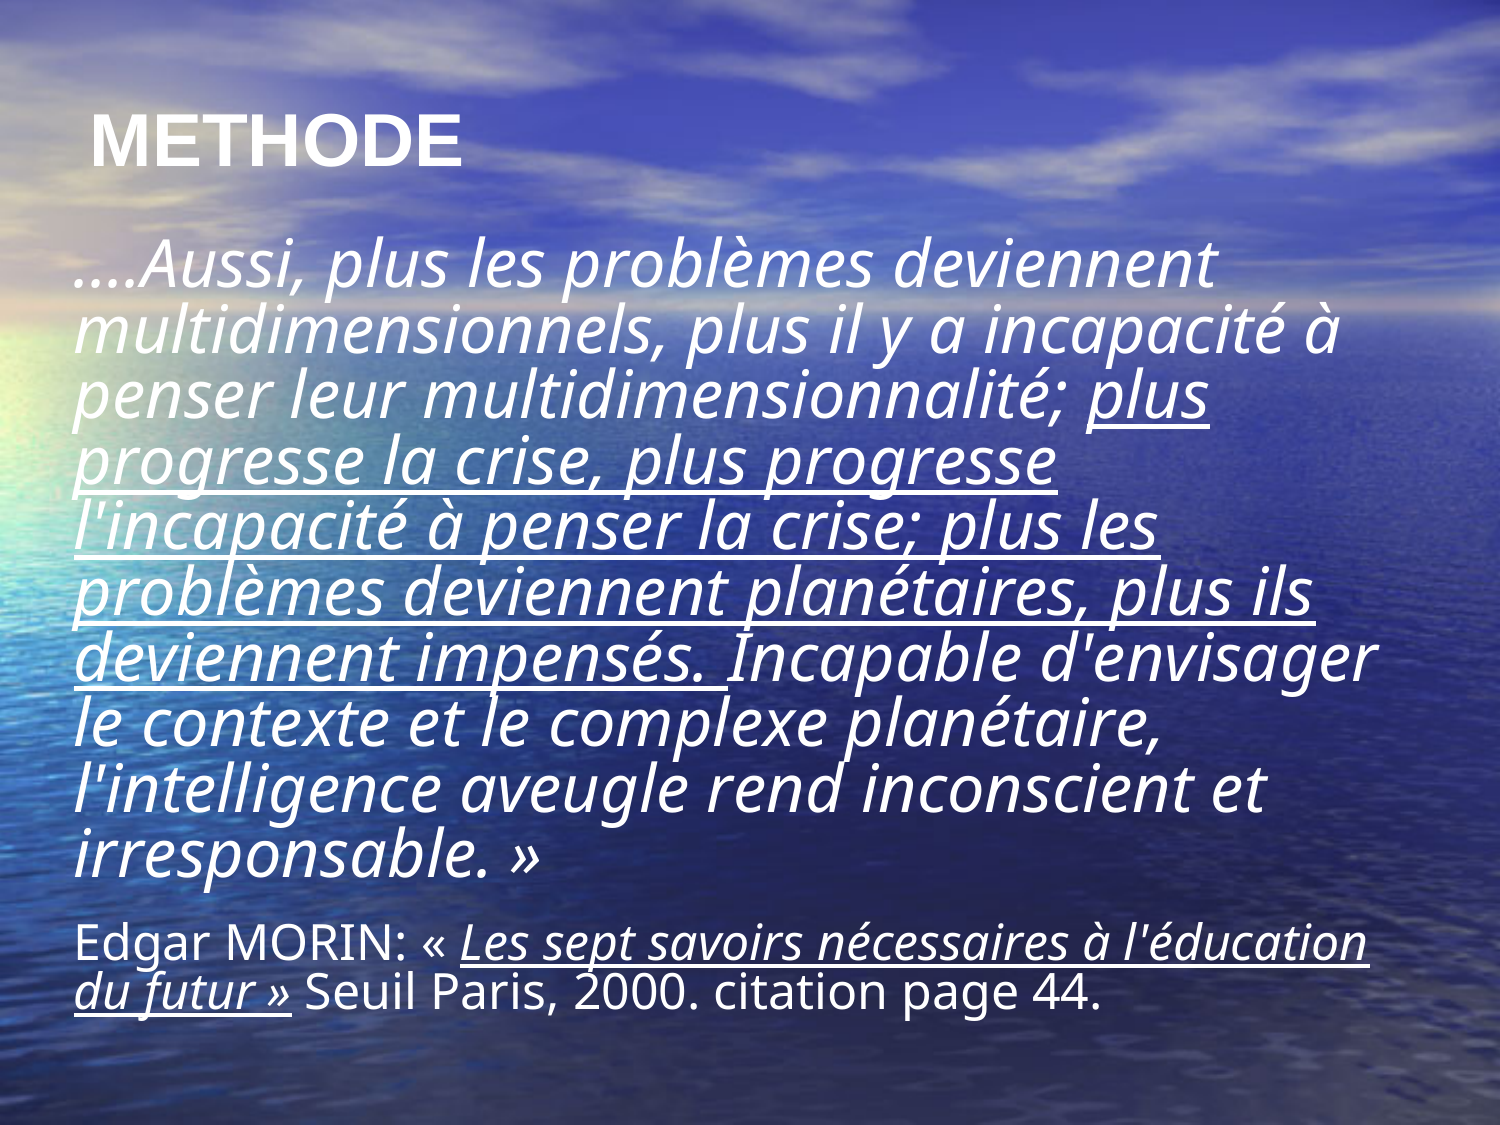

# METHODE
....Aussi, plus les problèmes deviennent multidimensionnels, plus il y a incapacité à penser leur multidimensionnalité; plus progresse la crise, plus progresse l'incapacité à penser la crise; plus les problèmes deviennent planétaires, plus ils deviennent impensés. Incapable d'envisager le contexte et le complexe planétaire, l'intelligence aveugle rend inconscient et irresponsable. »
Edgar MORIN: « Les sept savoirs nécessaires à l'éducation du futur » Seuil Paris, 2000. citation page 44.